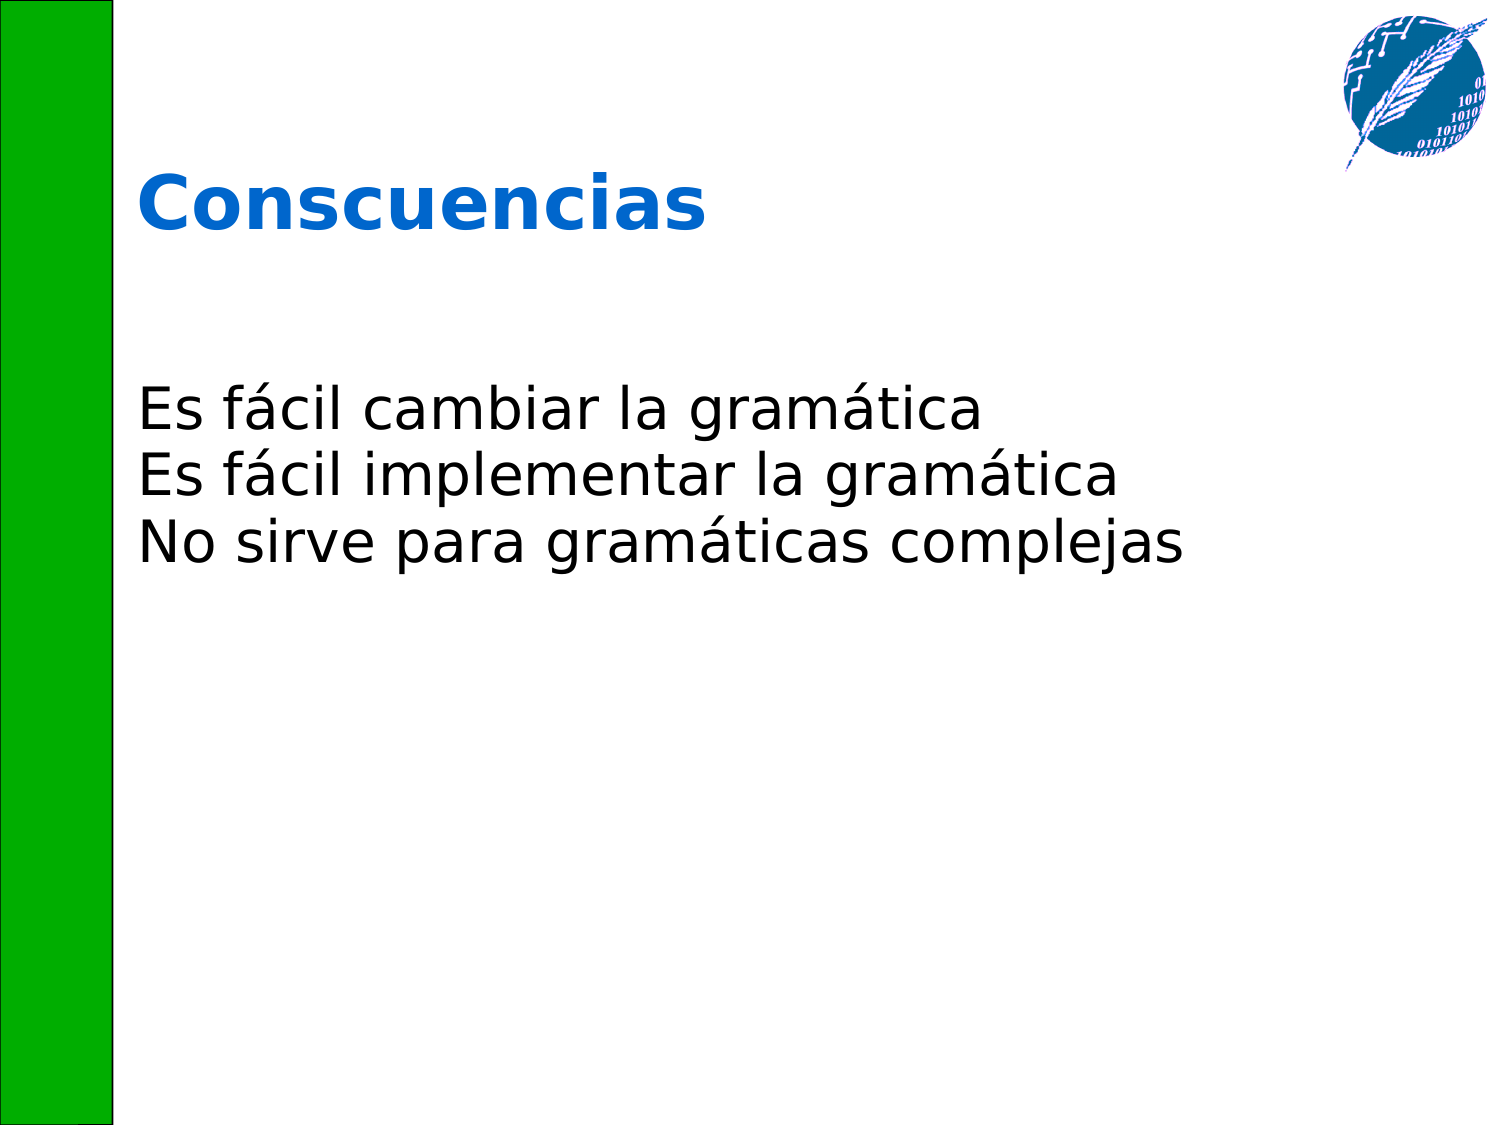

# Conscuencias
Es fácil cambiar la gramática
Es fácil implementar la gramática
No sirve para gramáticas complejas